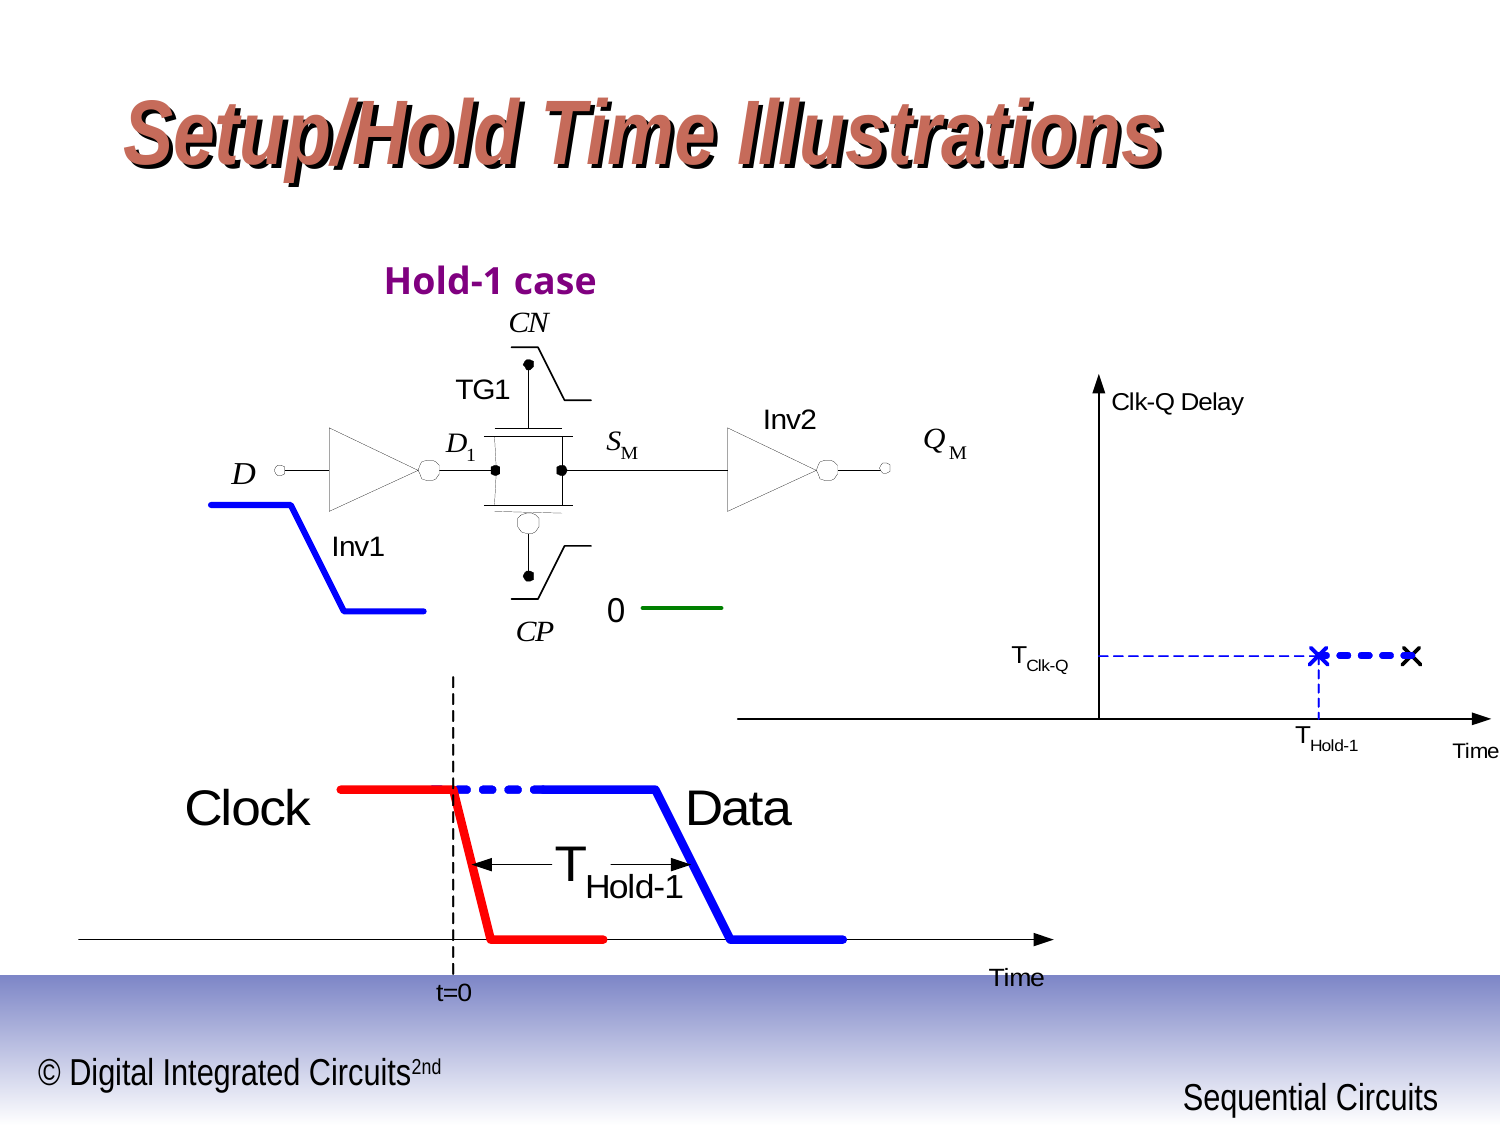

# Setup/Hold Time Illustrations
Hold-1 case
0